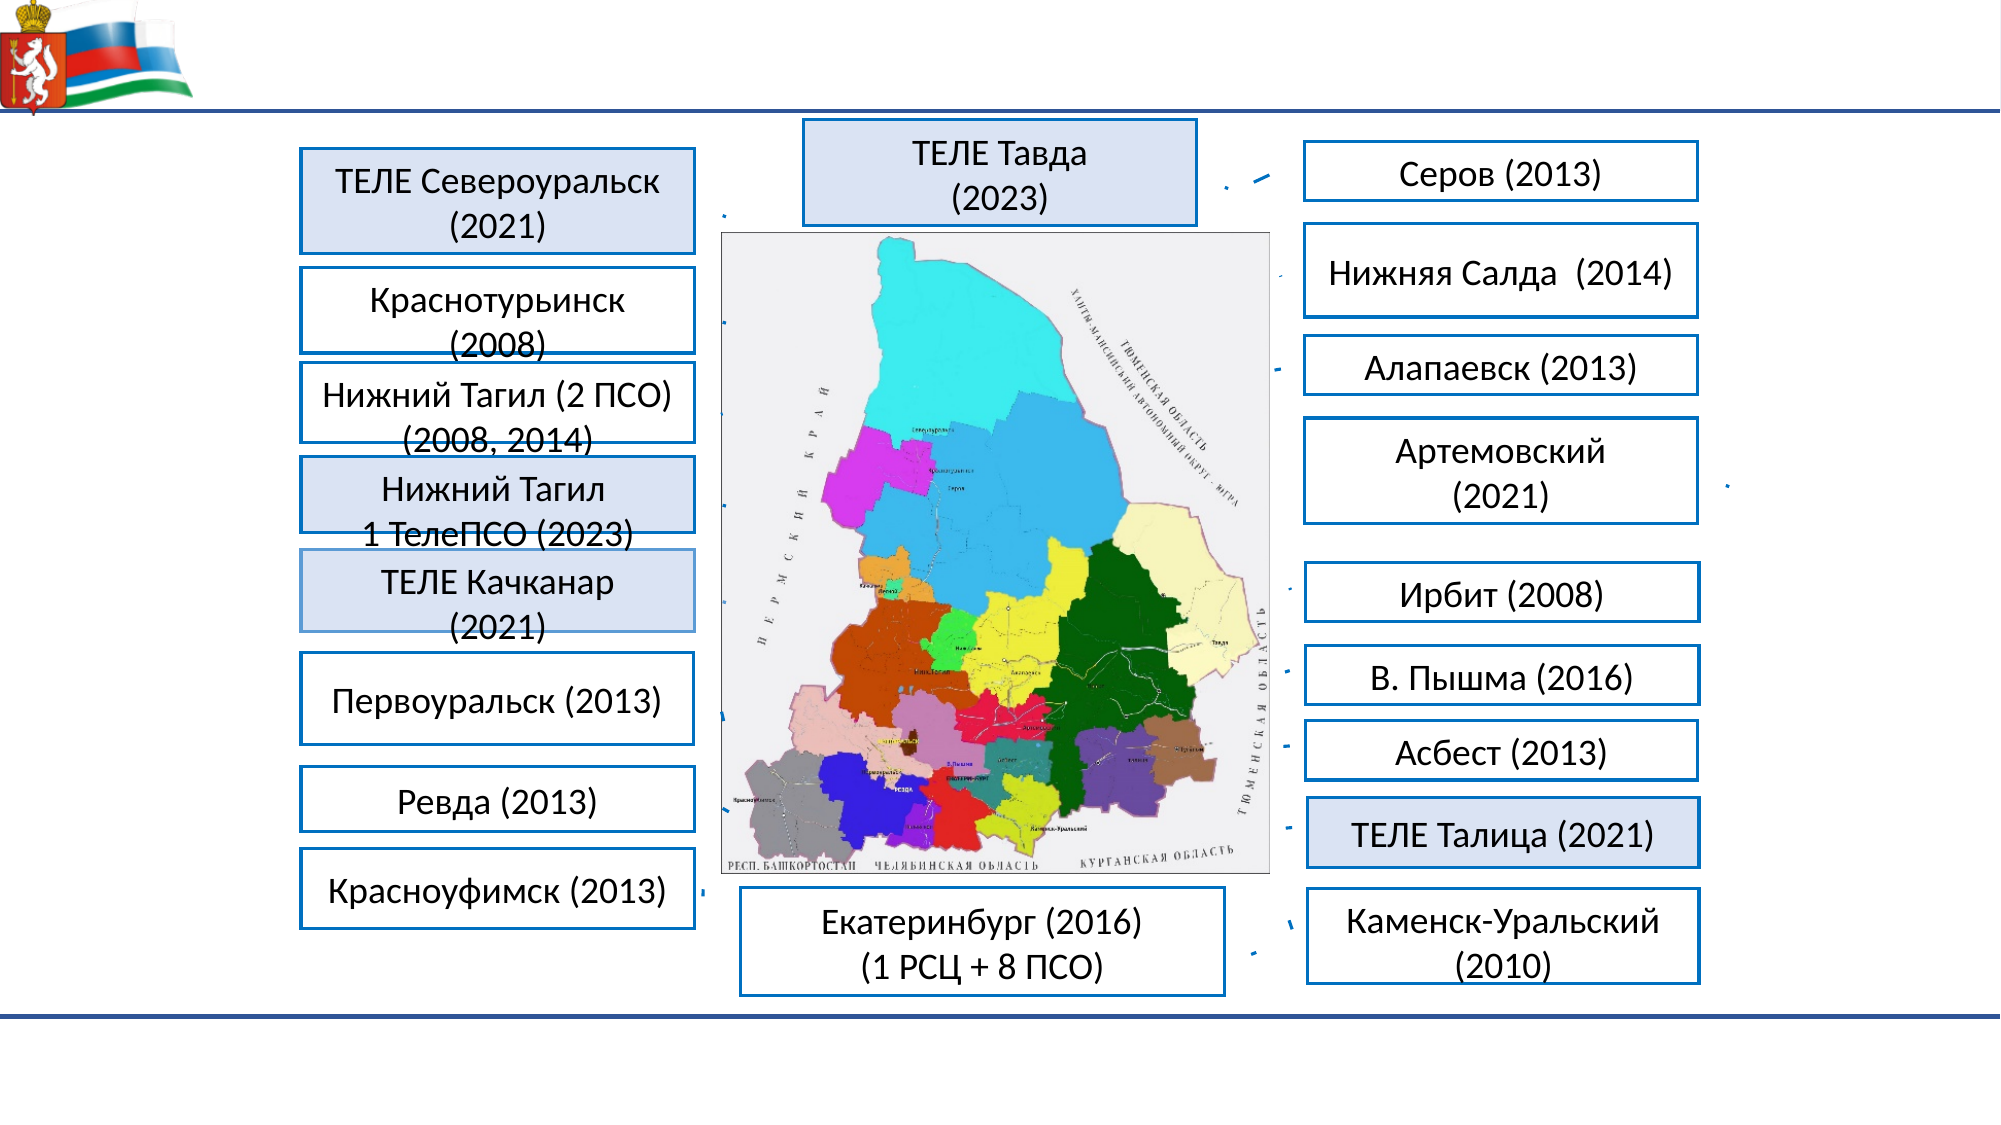

ТЕЛЕ Тавда
(2023)
Серов (2013)
ТЕЛЕ Североуральск
(2021)
Нижняя Салда (2014)
Краснотурьинск
(2008)
Алапаевск (2013)
Нижний Тагил (2 ПСО) (2008, 2014)
Артемовский
(2021)
Нижний Тагил
1 ТелеПСО (2023)
ТЕЛЕ Качканар
(2021)
Ирбит (2008)
В. Пышма (2016)
Первоуральск (2013)
Асбест (2013)
Ревда (2013)
ТЕЛЕ Талица (2021)
Красноуфимск (2013)
Екатеринбург (2016)
(1 РСЦ + 8 ПСО)
Каменск-Уральский (2010)
© Алашеев А.М